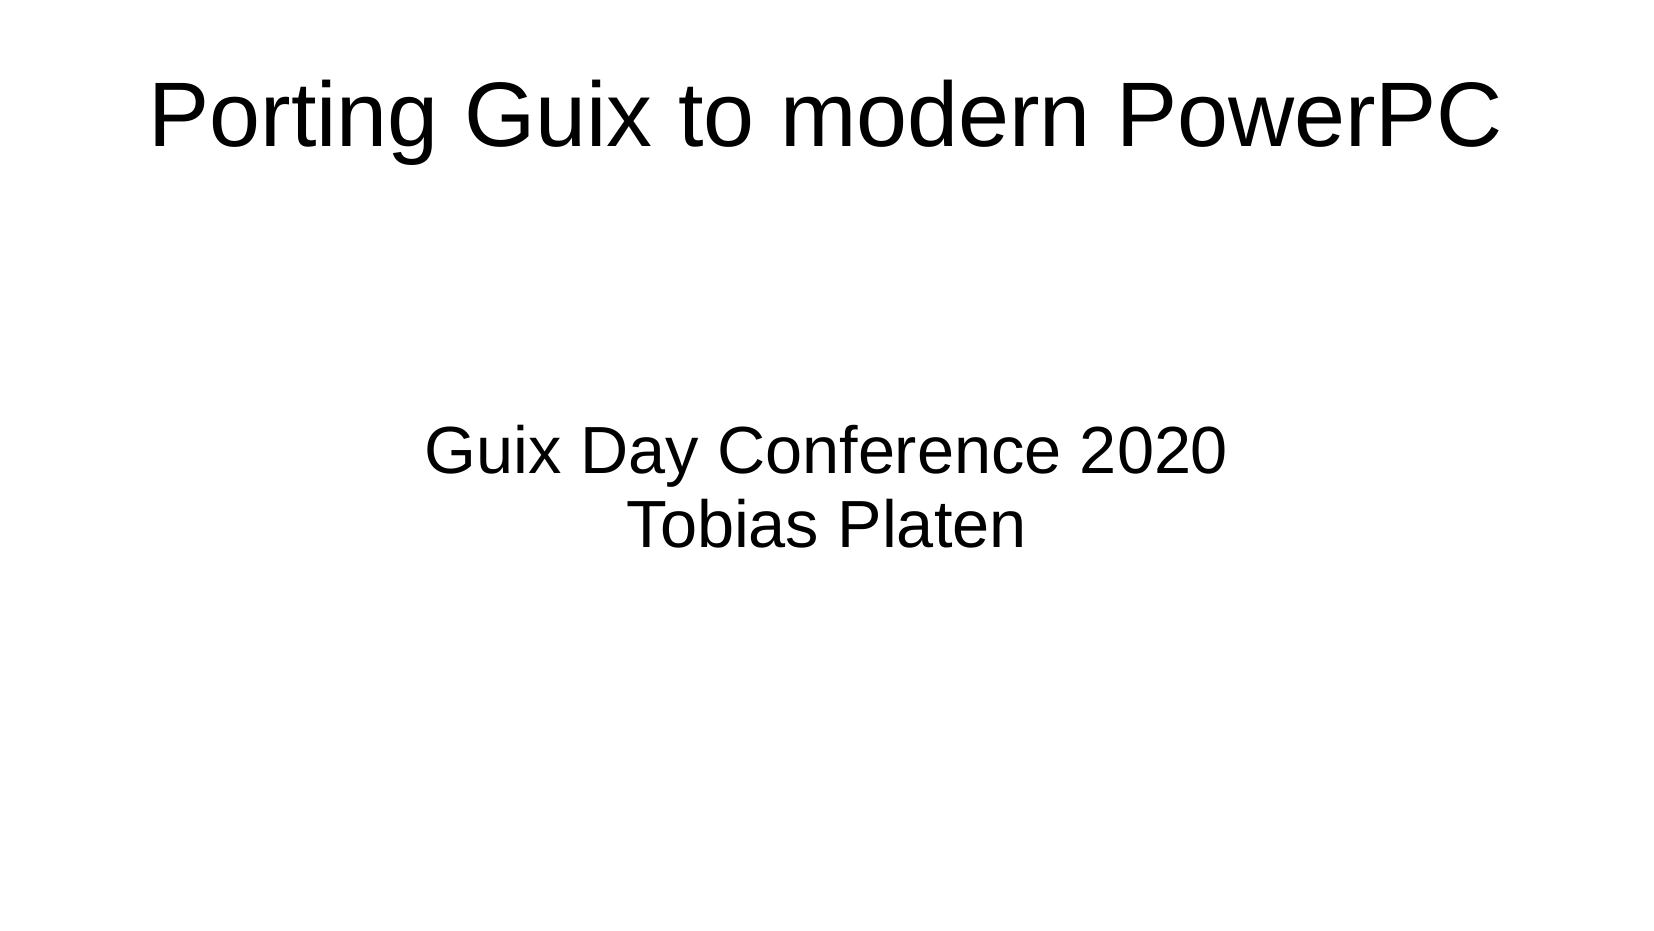

# Porting Guix to modern PowerPC
Guix Day Conference 2020
Tobias Platen